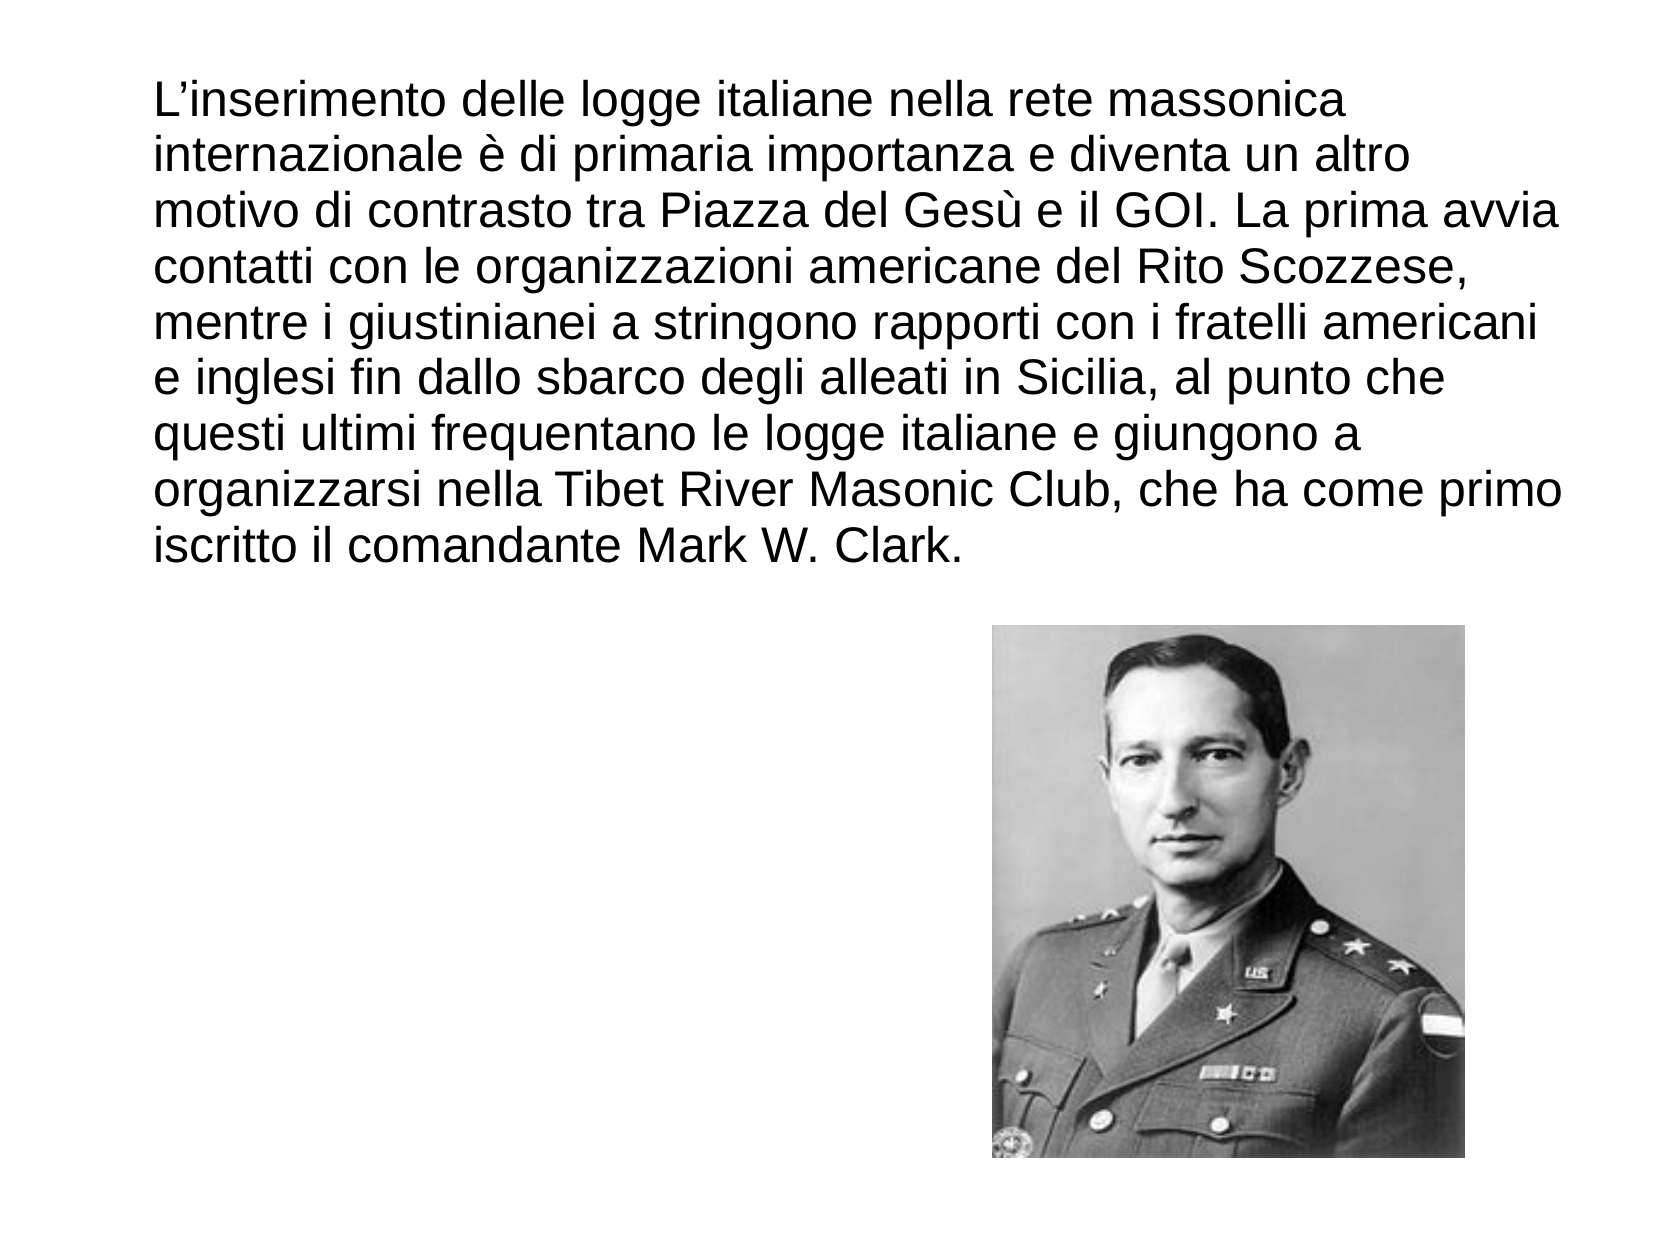

# L’inserimento delle logge italiane nella rete massonica internazionale è di primaria importanza e diventa un altro motivo di contrasto tra Piazza del Gesù e il GOI. La prima avvia contatti con le organizzazioni americane del Rito Scozzese, mentre i giustinianei a stringono rapporti con i fratelli americani e inglesi fin dallo sbarco degli alleati in Sicilia, al punto che questi ultimi frequentano le logge italiane e giungono a organizzarsi nella Tibet River Masonic Club, che ha come primo iscritto il comandante Mark W. Clark.